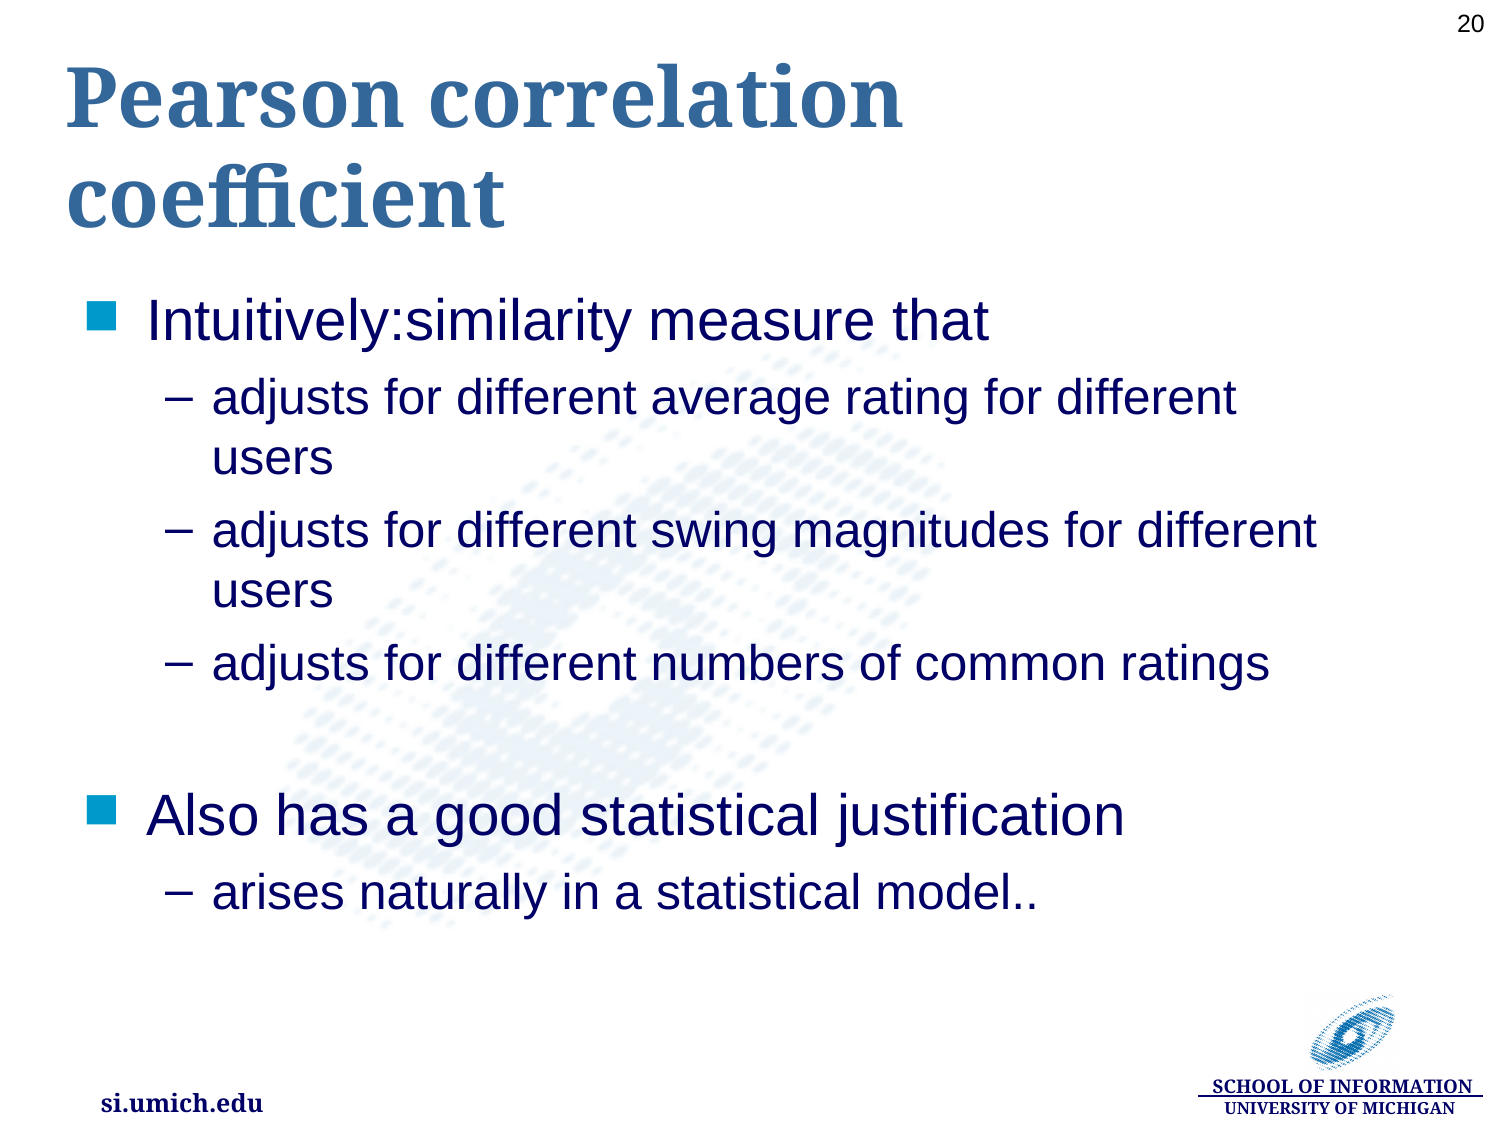

# Pearson correlation coefficient
Intuitively:similarity measure that
adjusts for different average rating for different users
adjusts for different swing magnitudes for different users
adjusts for different numbers of common ratings
Also has a good statistical justification
arises naturally in a statistical model..